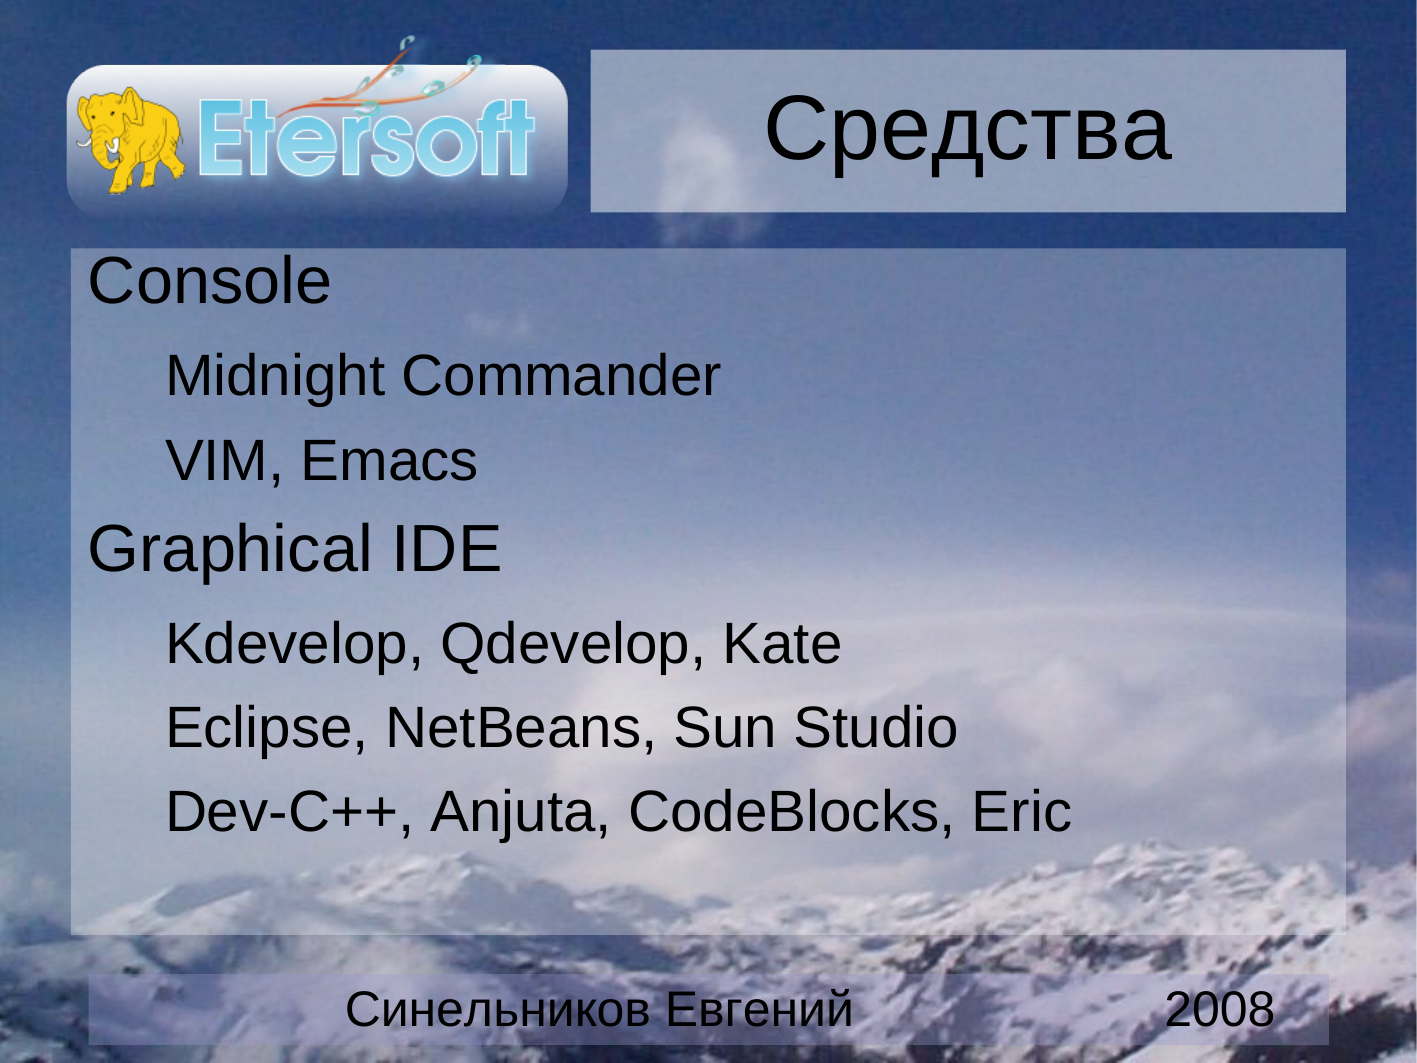

# Средства
Console
Midnight Commander
VIM, Emacs
Graphical IDE
Kdevelop, Qdevelop, Kate
Eclipse, NetBeans, Sun Studio
Dev-C++, Anjuta, CodeBlocks, Eric